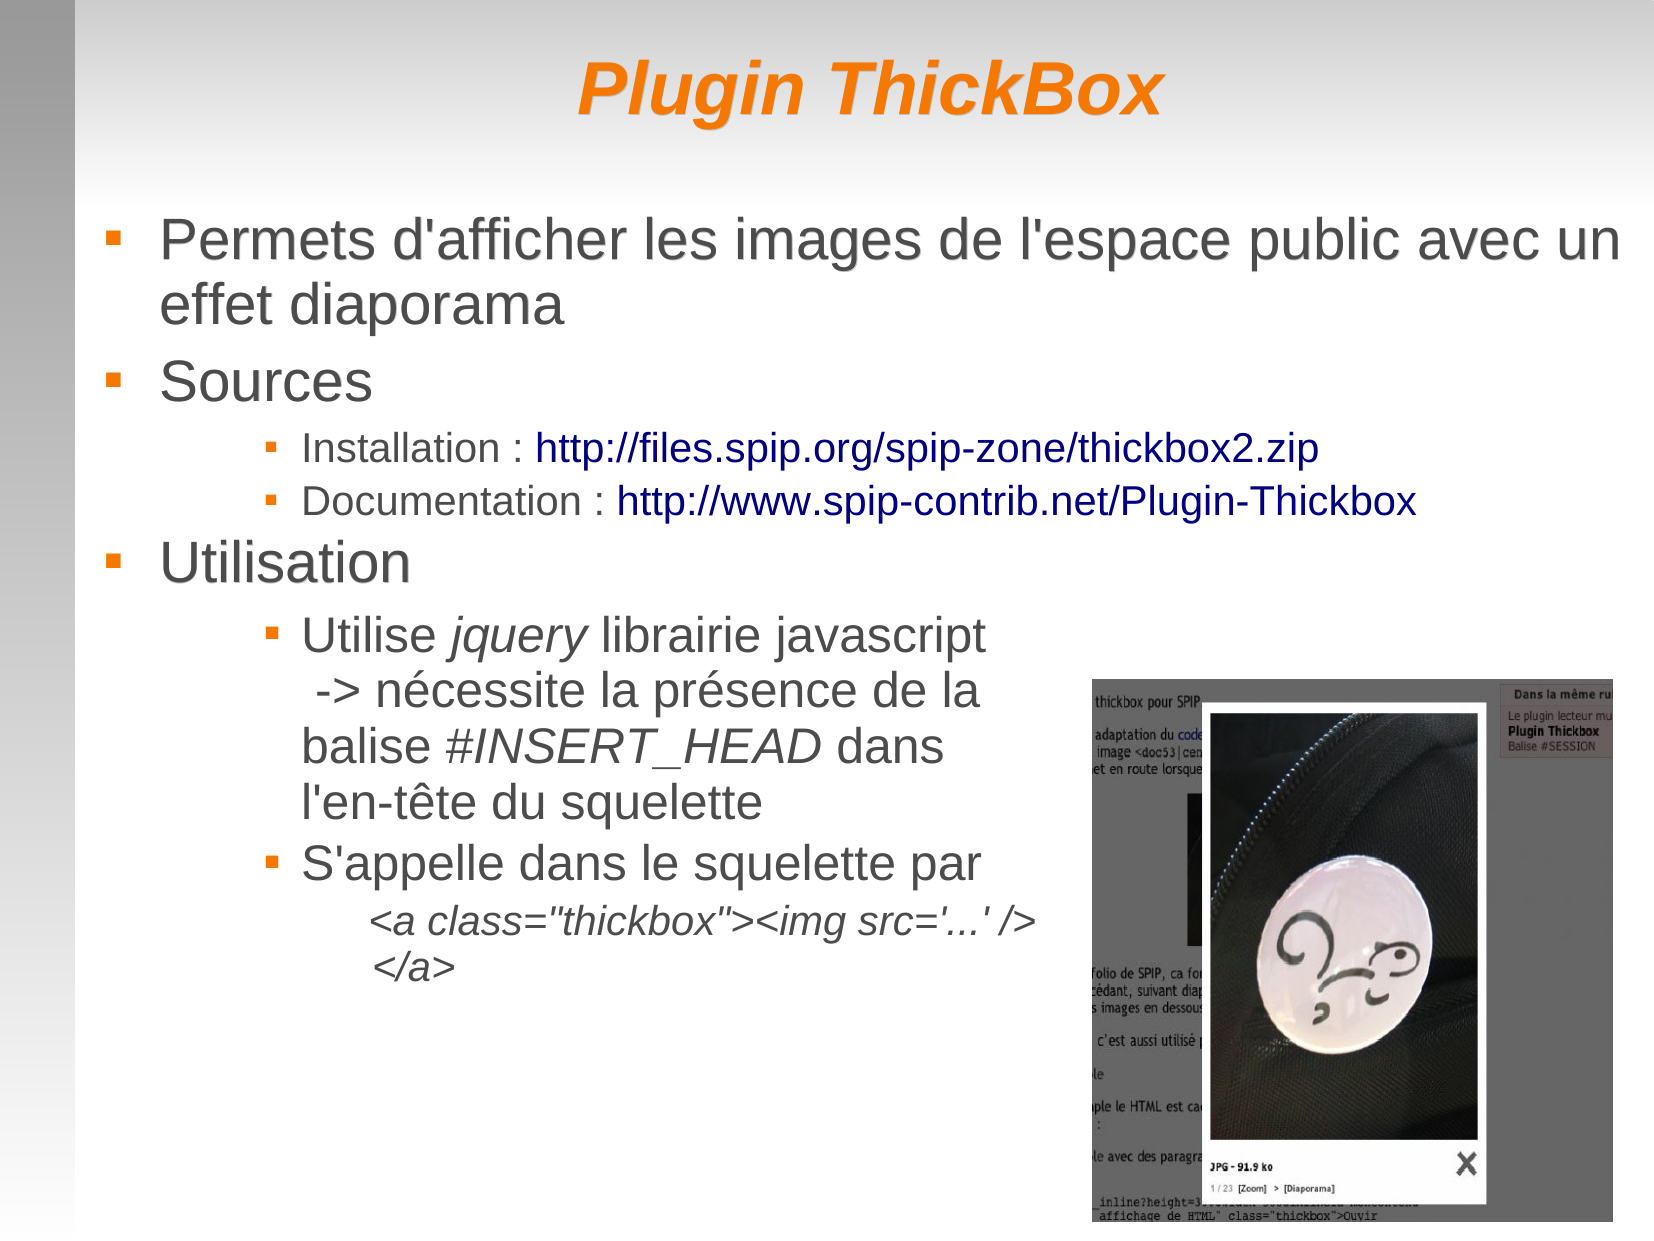

# Plugin ThickBox
Permets d'afficher les images de l'espace public avec un effet diaporama
Sources
Installation : http://files.spip.org/spip-zone/thickbox2.zip
Documentation : http://www.spip-contrib.net/Plugin-Thickbox
Utilisation
Utilise jquery librairie javascript
 -> nécessite la présence de la
balise #INSERT_HEAD dans
l'en-tête du squelette
S'appelle dans le squelette par
<a class="thickbox"><img src='...' />
</a>